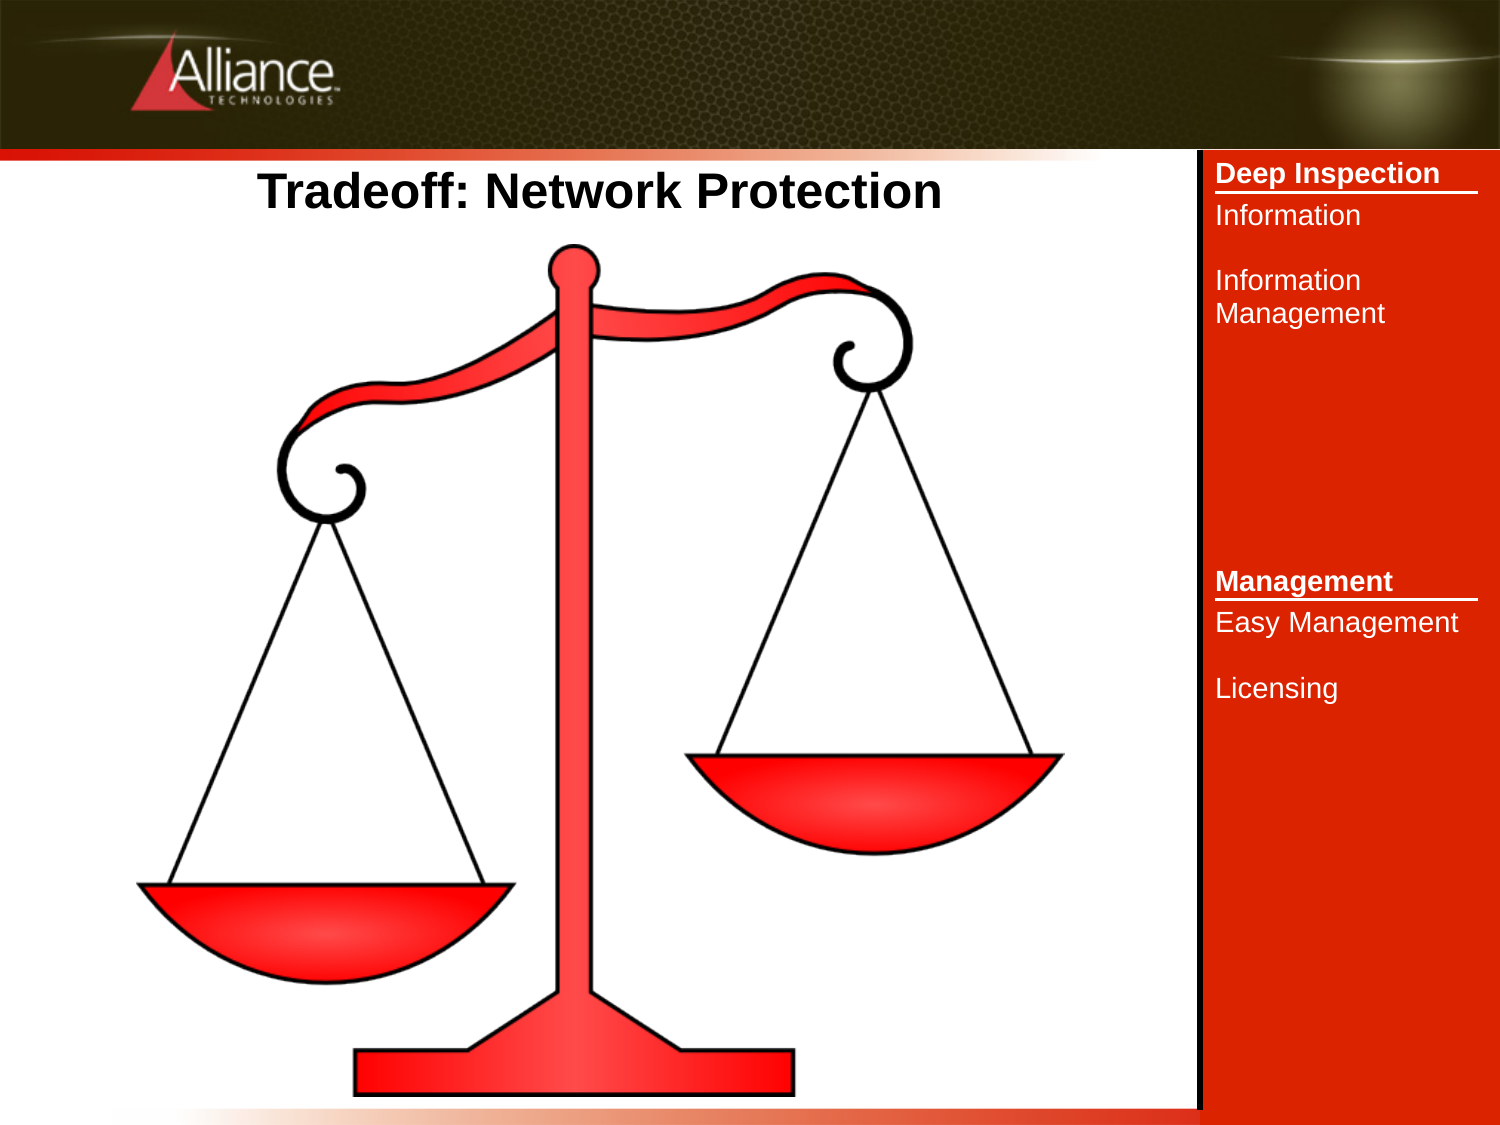

Deep Inspection
Tradeoff: Network Protection
Information
Information Management
Management
Easy Management
Licensing